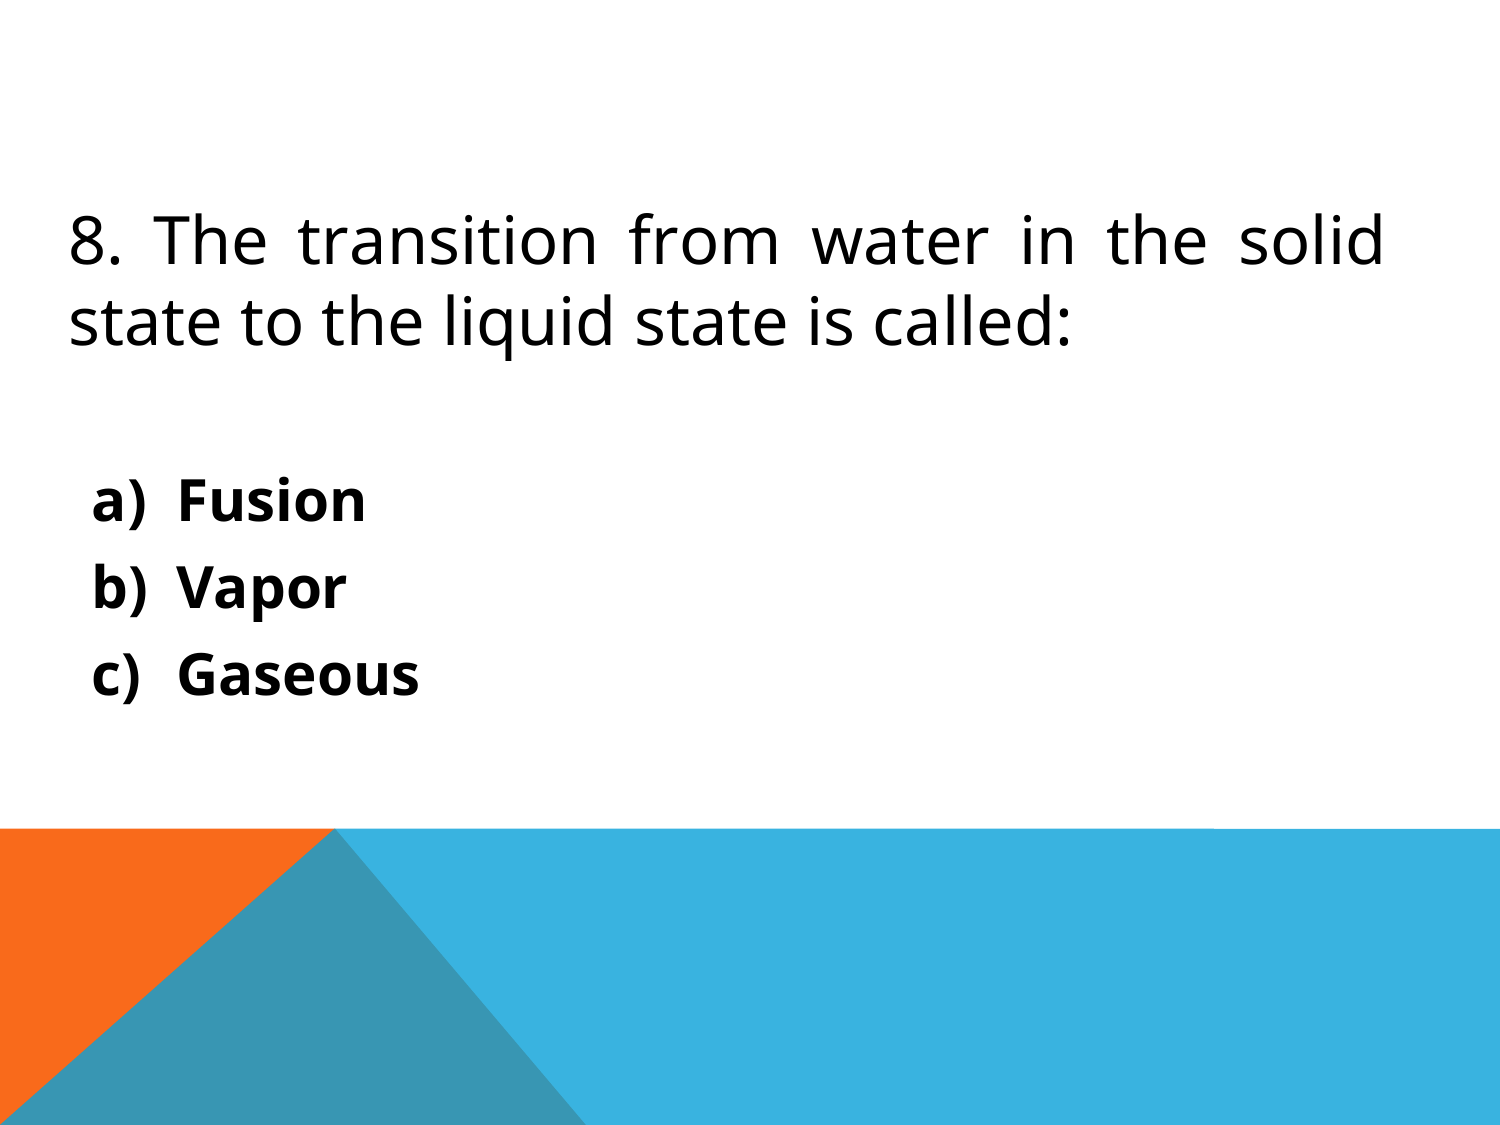

# 8. The transition from water in the solid state to the liquid state is called:
Fusion
Vapor
Gaseous